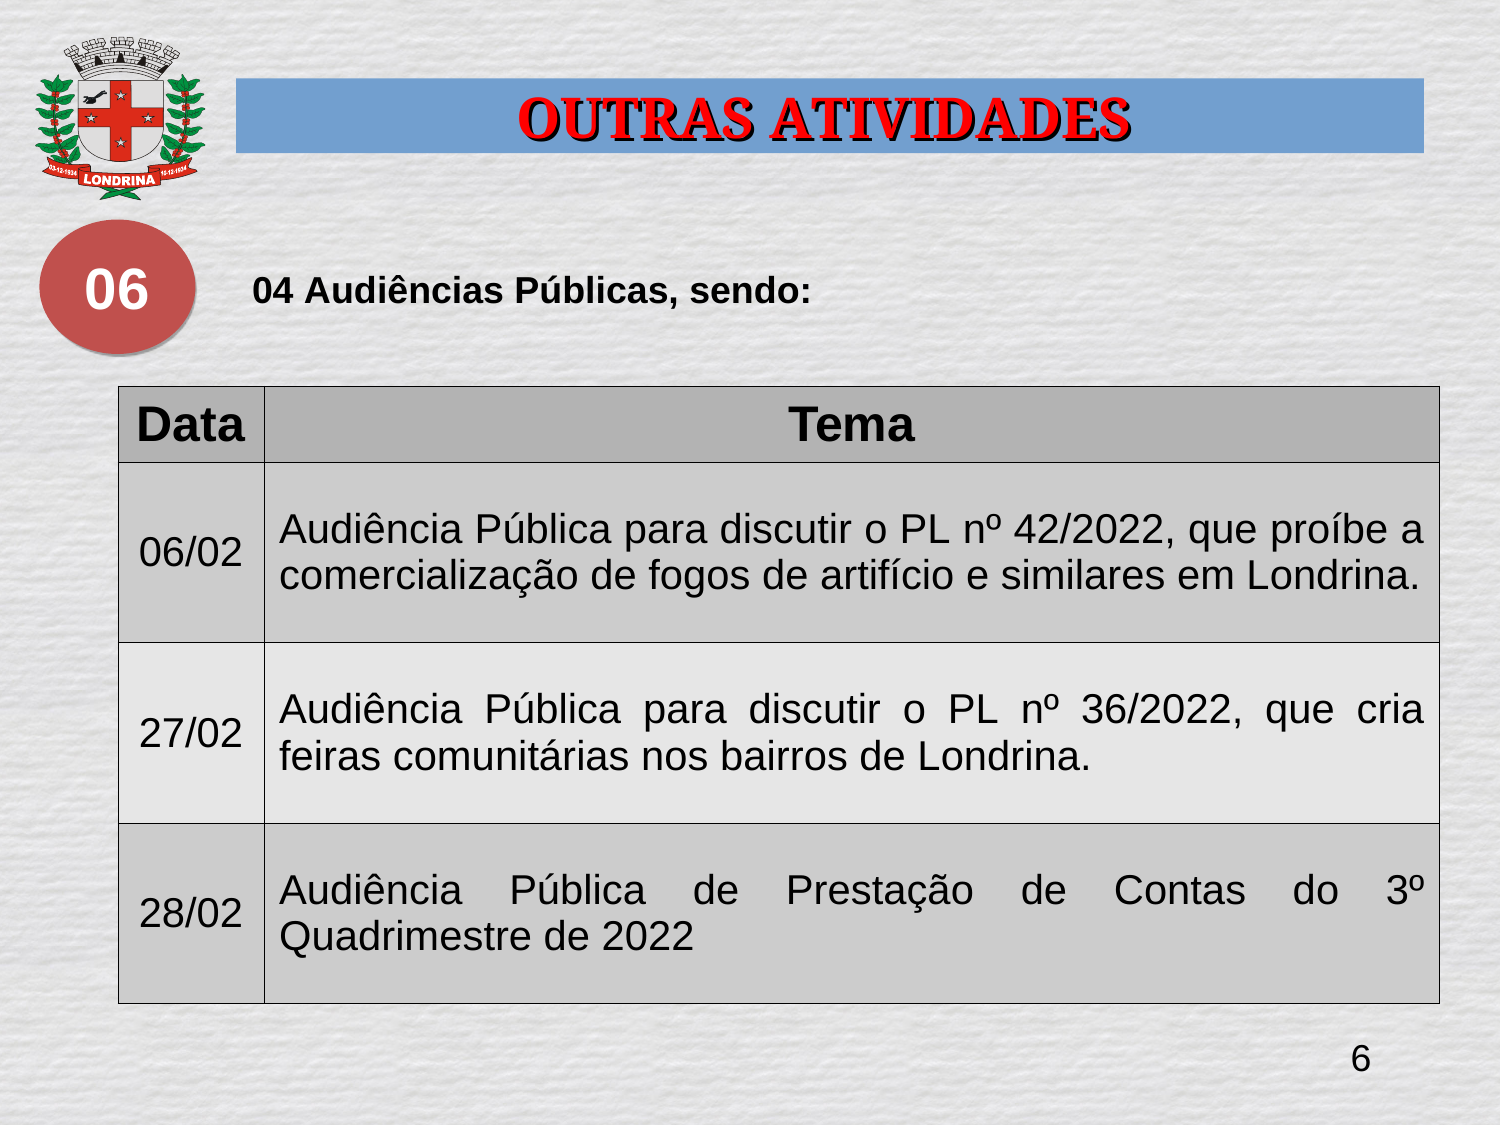

OUTRAS ATIVIDADES
06
04 Audiências Públicas, sendo:
| Data | Tema |
| --- | --- |
| 06/02 | Audiência Pública para discutir o PL nº 42/2022, que proíbe a comercialização de fogos de artifício e similares em Londrina. |
| 27/02 | Audiência Pública para discutir o PL nº 36/2022, que cria feiras comunitárias nos bairros de Londrina. |
| 28/02 | Audiência Pública de Prestação de Contas do 3º Quadrimestre de 2022 |